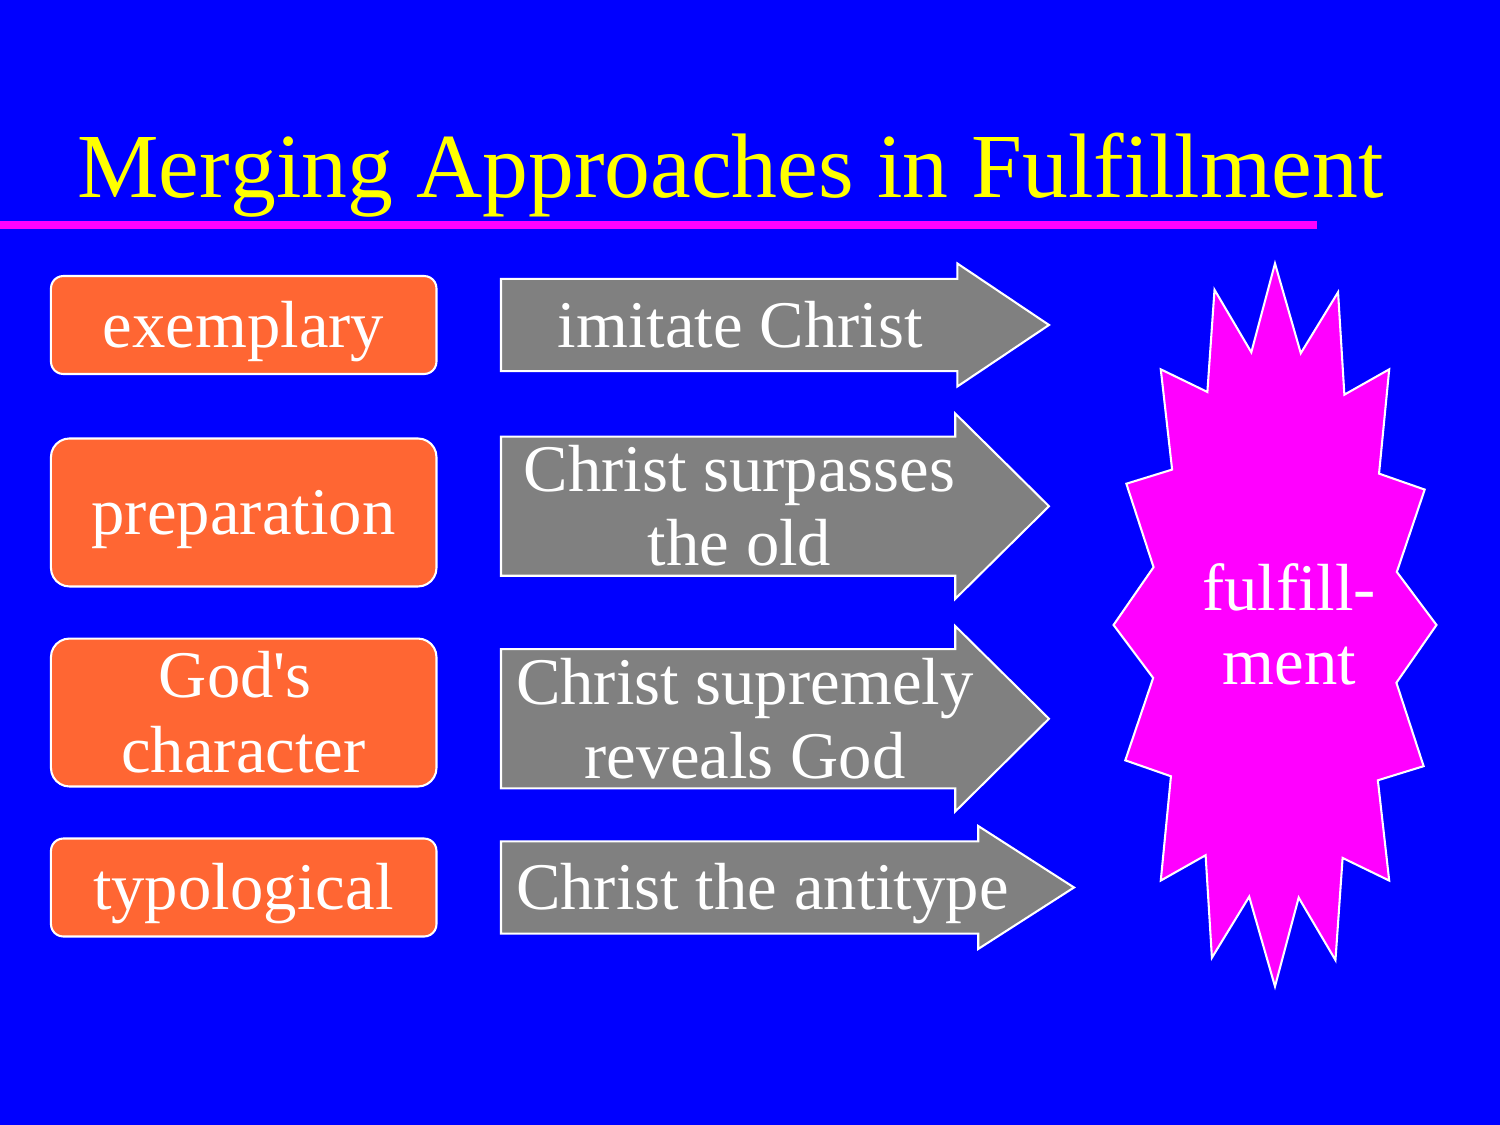

# Merging Approaches in Fulfillment
imitate Christ
fulfill-
ment
exemplary
Christ surpasses
the old
preparation
Christ supremely
reveals God
God's
character
Christ the antitype
typological